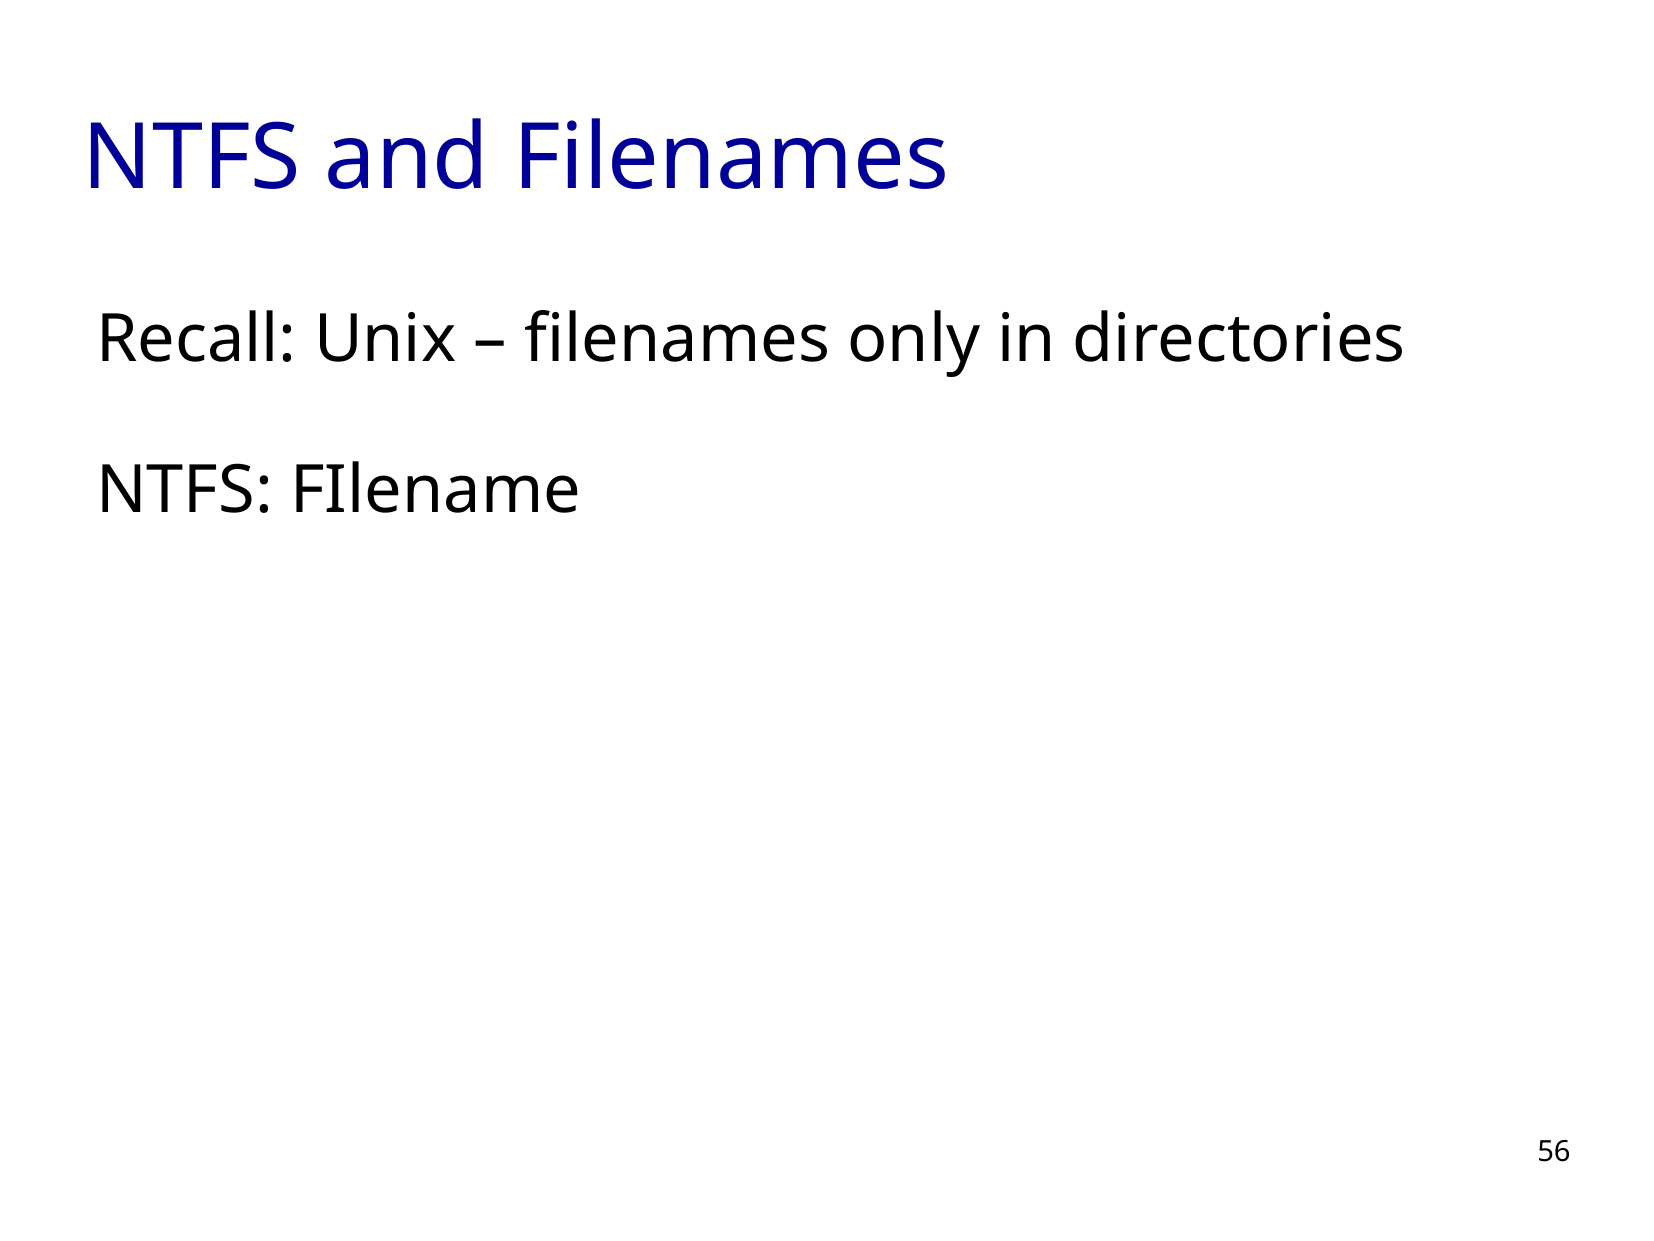

# NTFS and Filenames
Recall: Unix – filenames only in directories
NTFS: FIlename
56